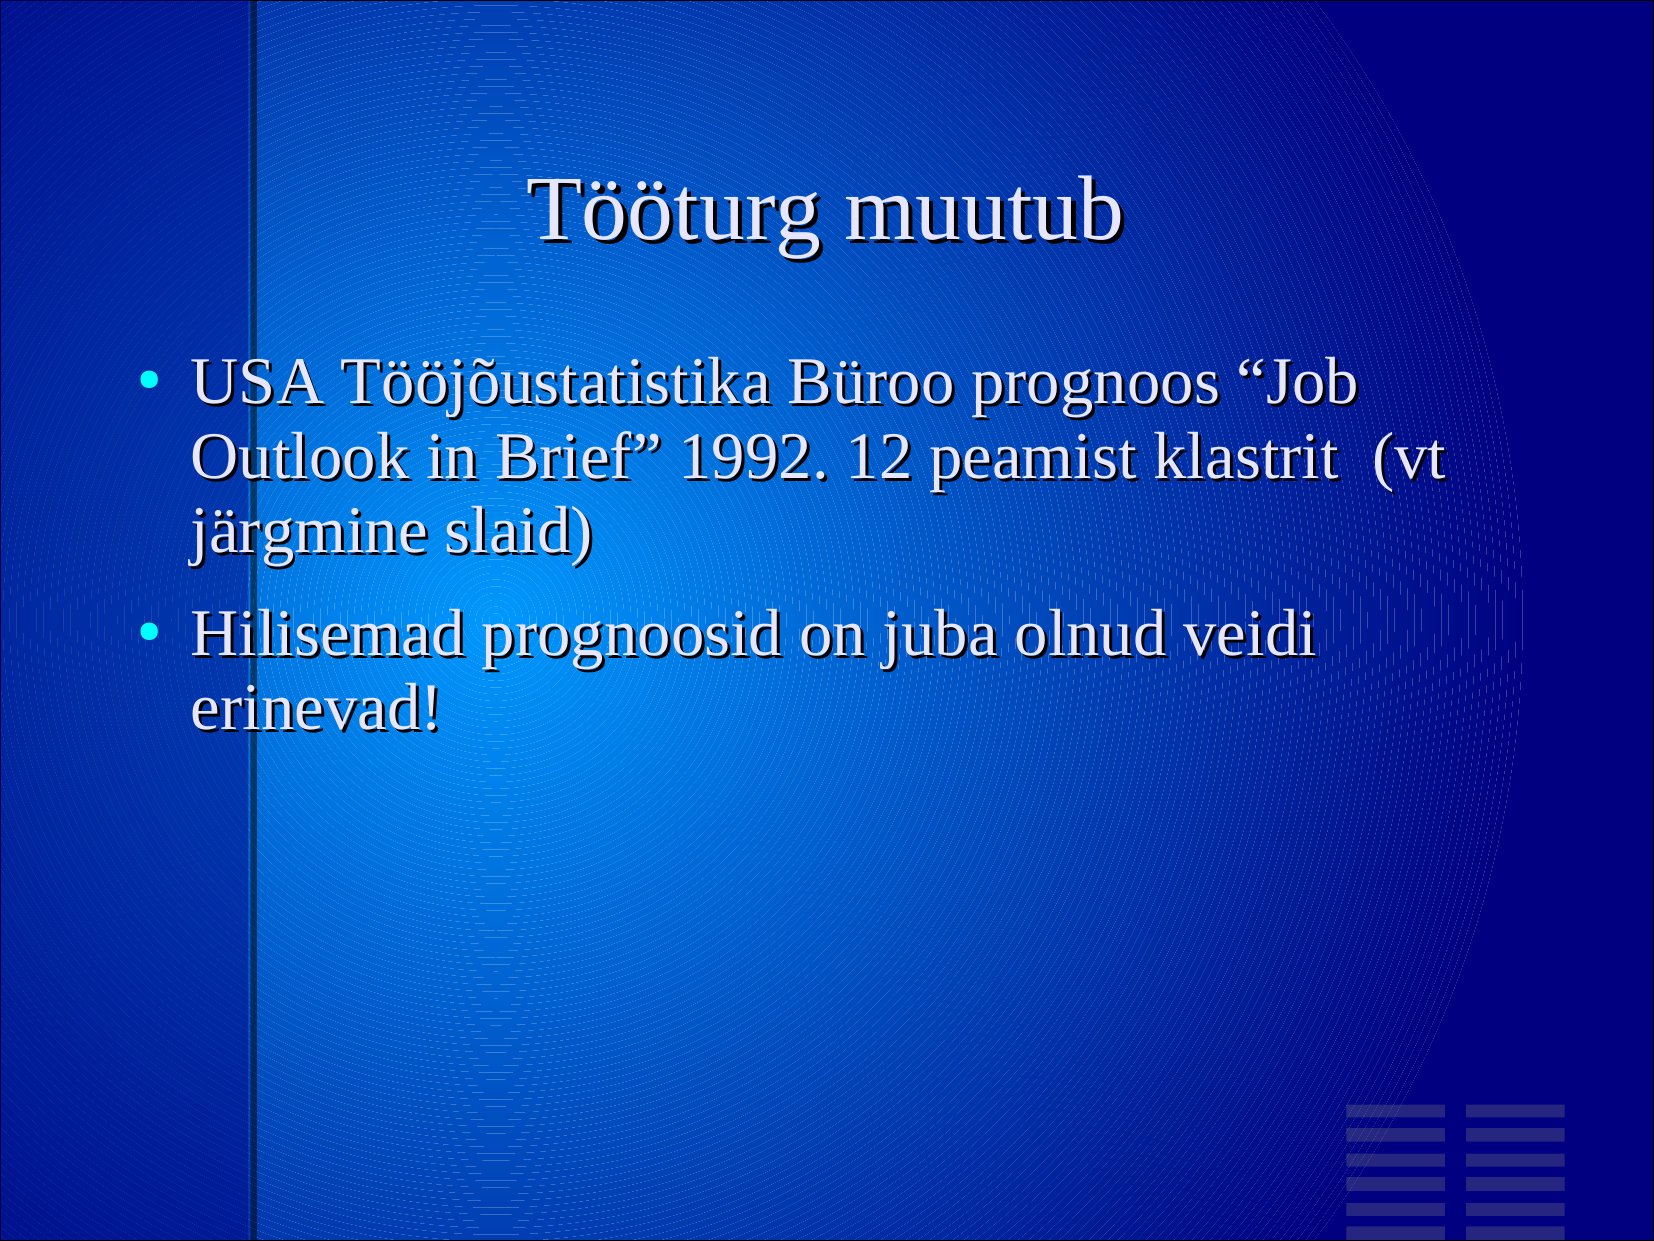

# Tööturg muutub
USA Tööjõustatistika Büroo prognoos “Job Outlook in Brief” 1992. 12 peamist klastrit (vt järgmine slaid)
Hilisemad prognoosid on juba olnud veidi erinevad!